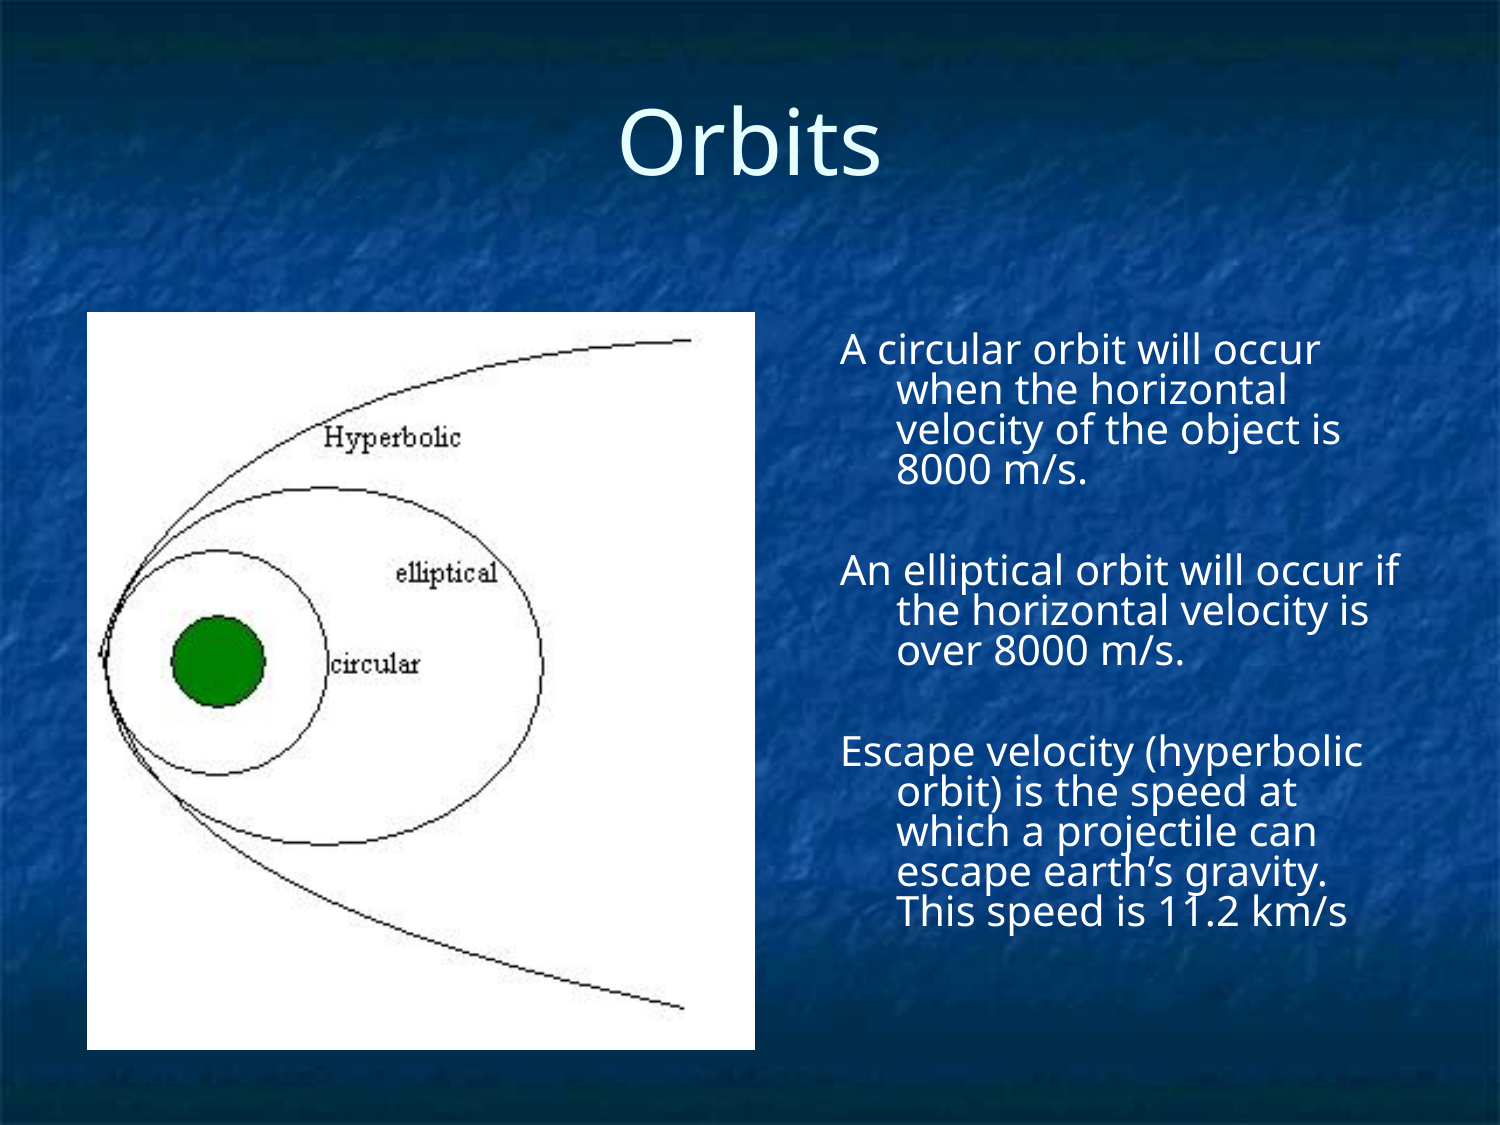

# Orbits
A circular orbit will occur when the horizontal velocity of the object is 8000 m/s.
An elliptical orbit will occur if the horizontal velocity is over 8000 m/s.
Escape velocity (hyperbolic orbit) is the speed at which a projectile can escape earth’s gravity. This speed is 11.2 km/s